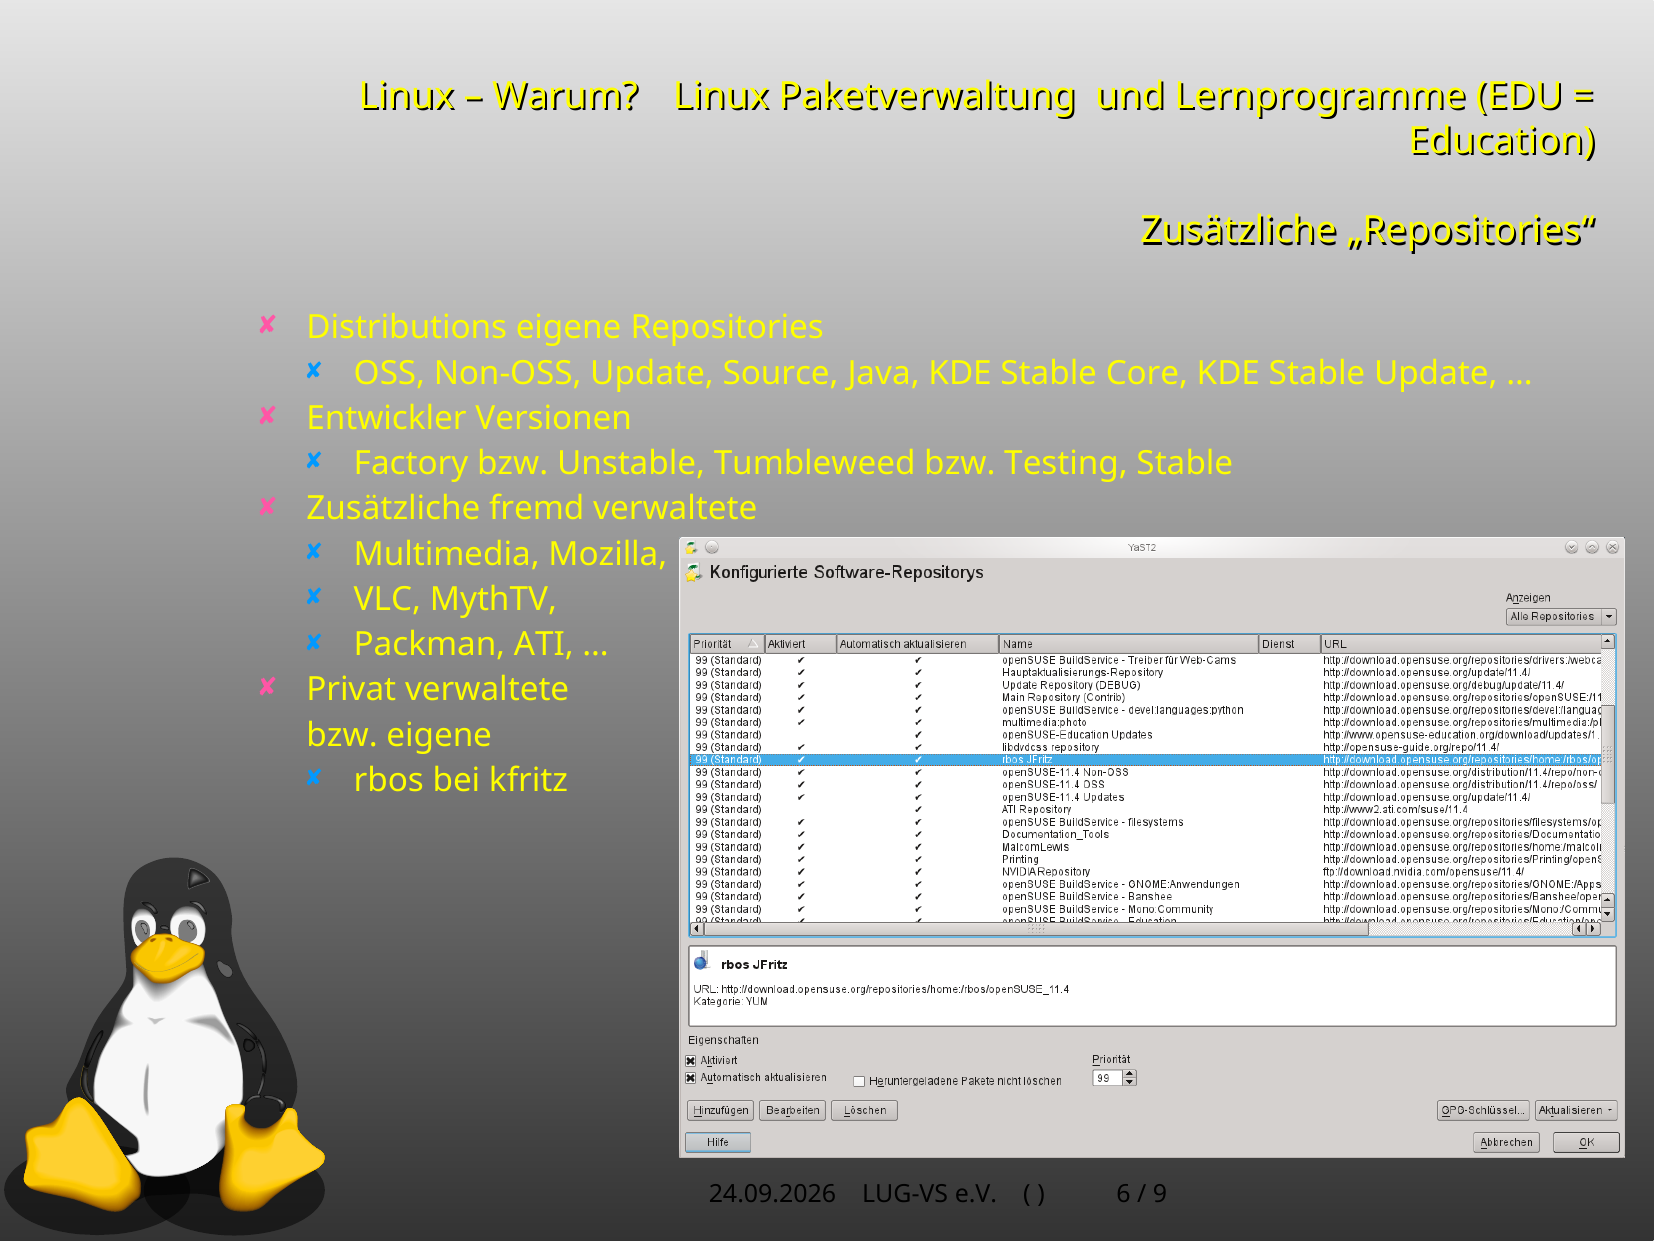

# Linux – Warum? 	 Linux Paketverwaltung und Lernprogramme (EDU = Education) Zusätzliche „Repositories“
Distributions eigene Repositories
OSS, Non-OSS, Update, Source, Java, KDE Stable Core, KDE Stable Update, …
Entwickler Versionen
Factory bzw. Unstable, Tumbleweed bzw. Testing, Stable
Zusätzliche fremd verwaltete
Multimedia, Mozilla,
VLC, MythTV,
Packman, ATI, …
Privat verwaltete
bzw. eigene
rbos bei kfritz